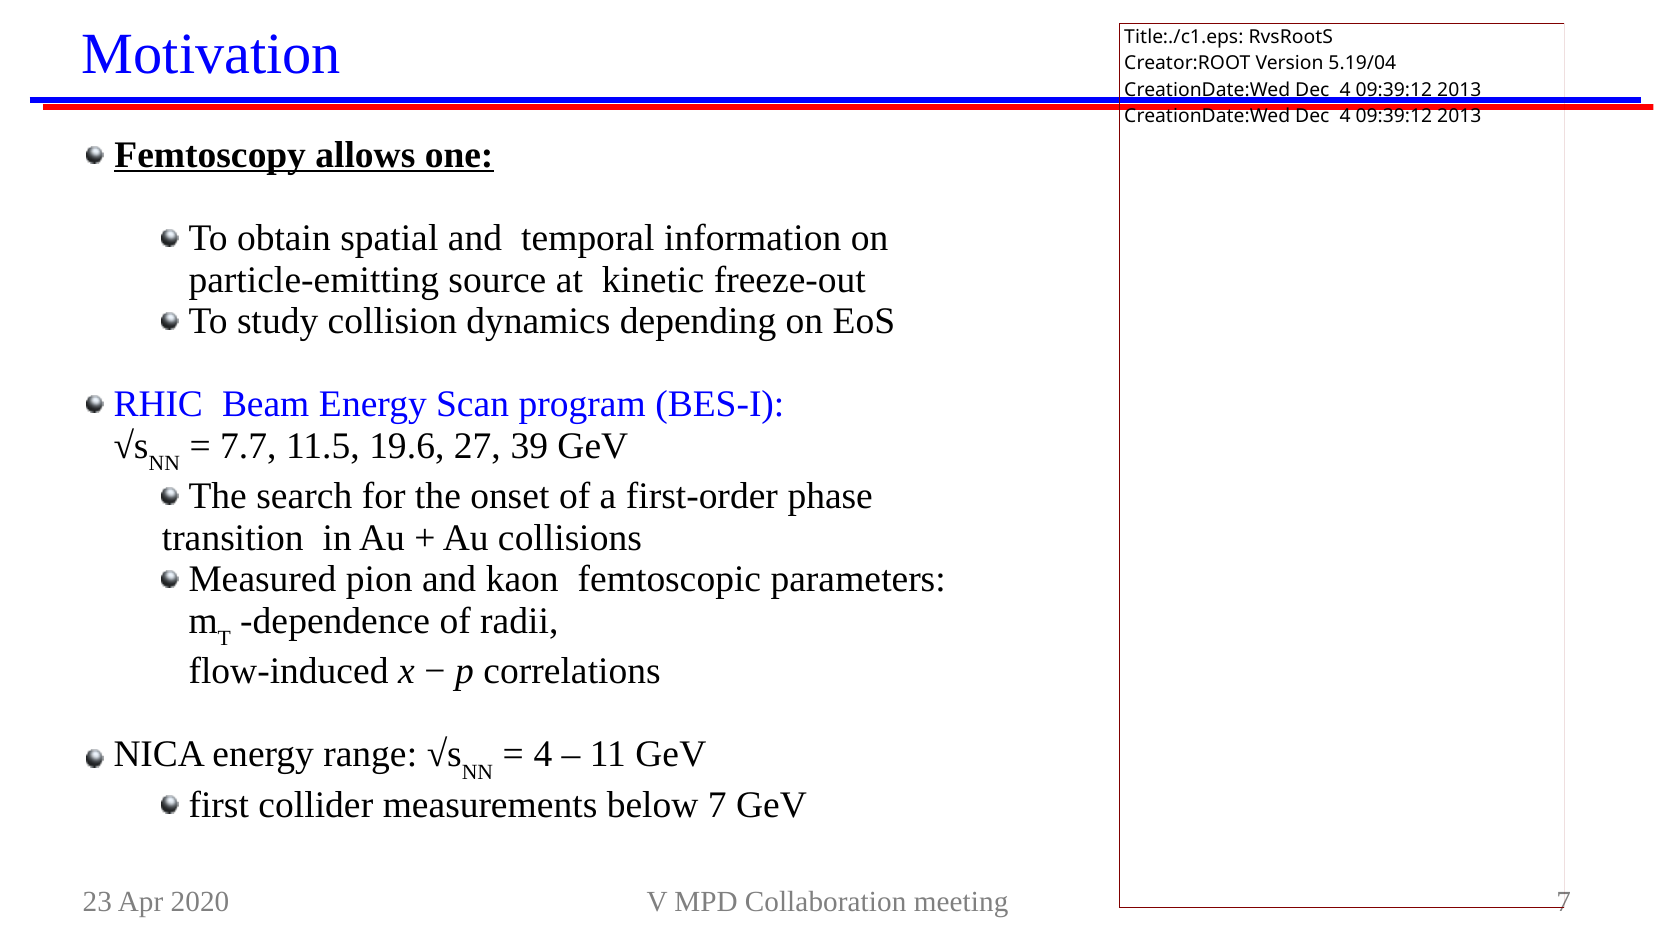

# Motivation
 Femtoscopy allows one:
 To obtain spatial and temporal information on
 particle-emitting source at kinetic freeze-out
 To study collision dynamics depending on EoS
 RHIC Beam Energy Scan program (BES-I):
 √sNN = 7.7, 11.5, 19.6, 27, 39 GeV
 The search for the onset of a first-order phase transition in Au + Au collisions
 Measured pion and kaon femtoscopic parameters:
 mT -dependence of radii,
 flow-induced x − p correlations
 NICA energy range: √sNN = 4 – 11 GeV
 first collider measurements below 7 GeV
23 Apr 2020
V MPD Collaboration meeting
7